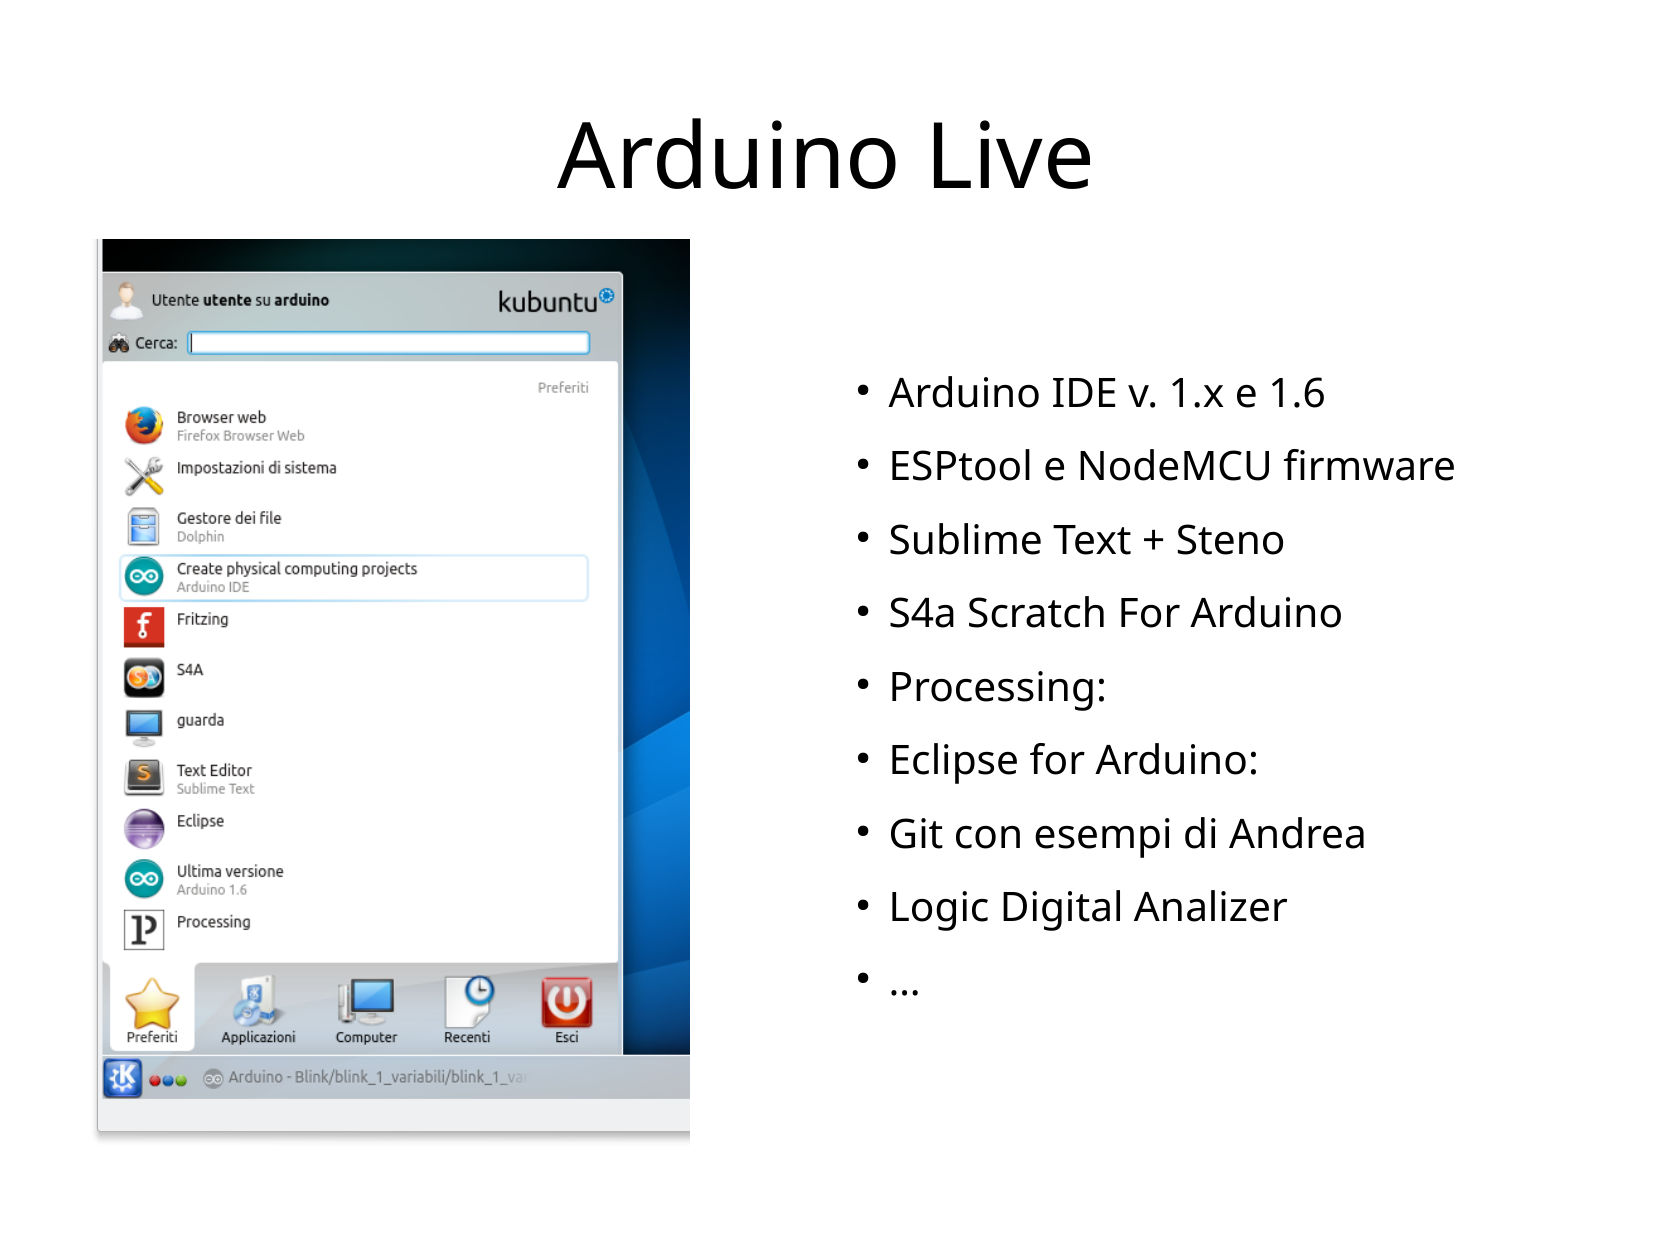

# Arduino Live
Arduino IDE v. 1.x e 1.6
ESPtool e NodeMCU firmware
Sublime Text + Steno
S4a Scratch For Arduino
Processing:
Eclipse for Arduino:
Git con esempi di Andrea
Logic Digital Analizer
…